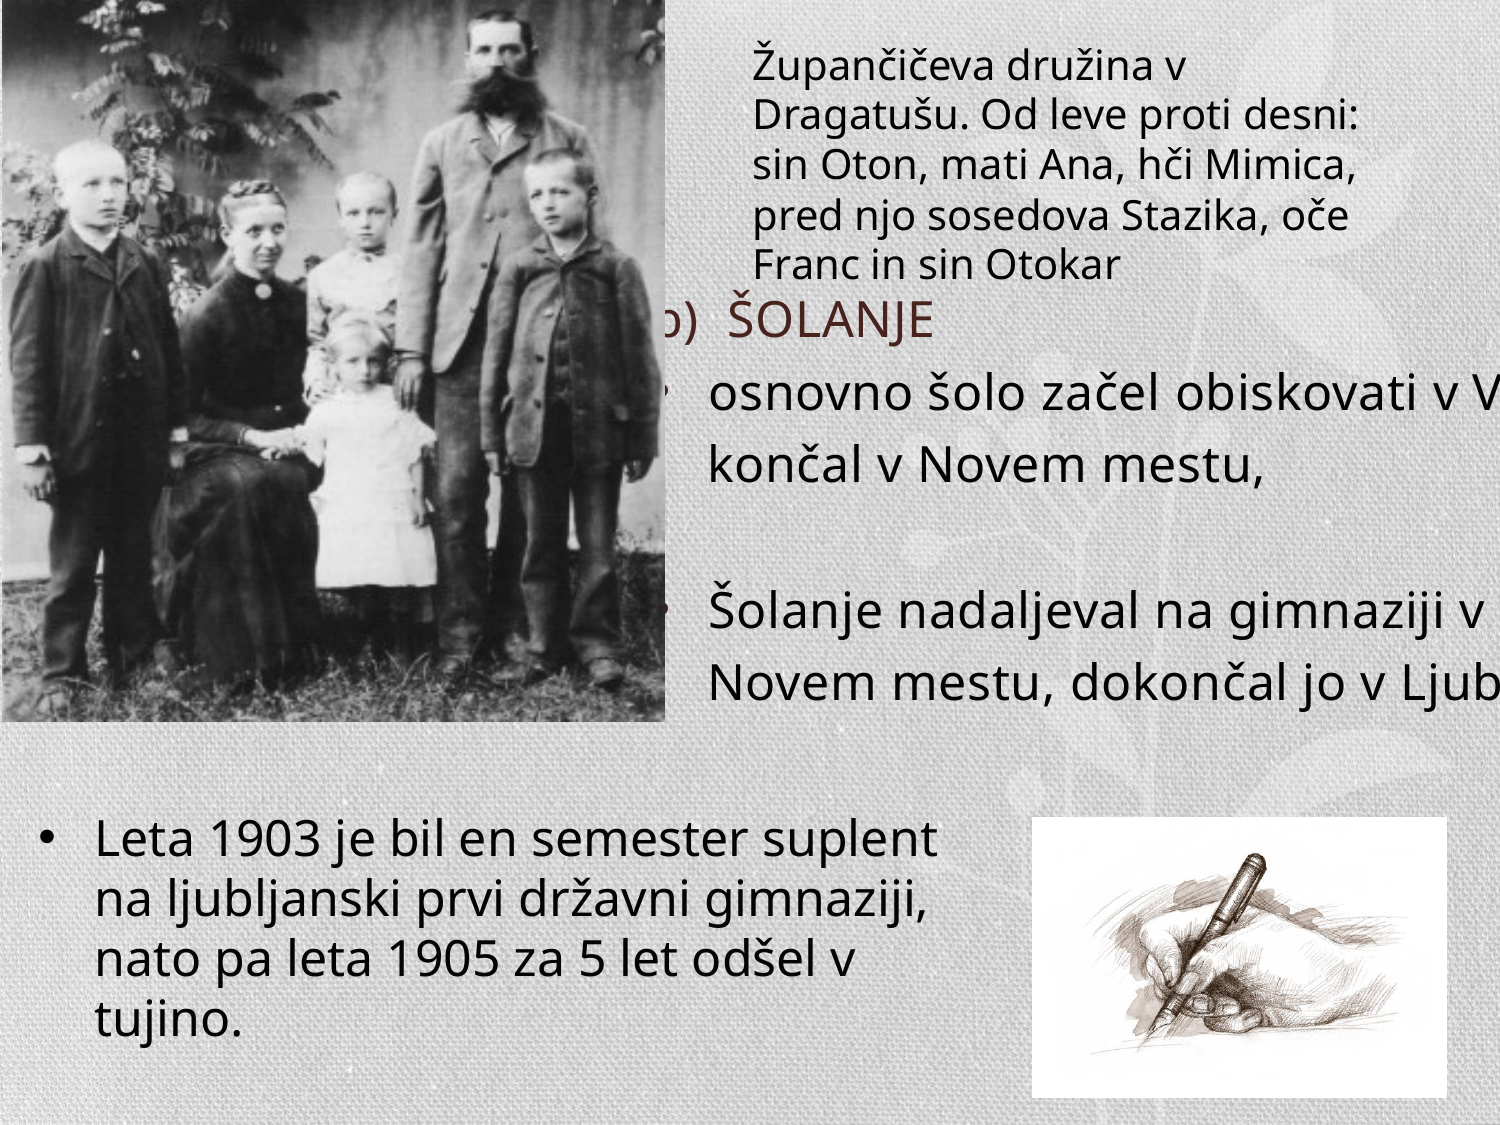

Župančičeva družina v Dragatušu. Od leve proti desni: sin Oton, mati Ana, hči Mimica, pred njo sosedova Stazika, oče Franc in sin Otokar
# ŠOLANJE
osnovno šolo začel obiskovati v Vinici,
 končal v Novem mestu,
Šolanje nadaljeval na gimnaziji v
 Novem mestu, dokončal jo v Ljubljani,
Leta 1903 je bil en semester suplent na ljubljanski prvi državni gimnaziji, nato pa leta 1905 za 5 let odšel v tujino.